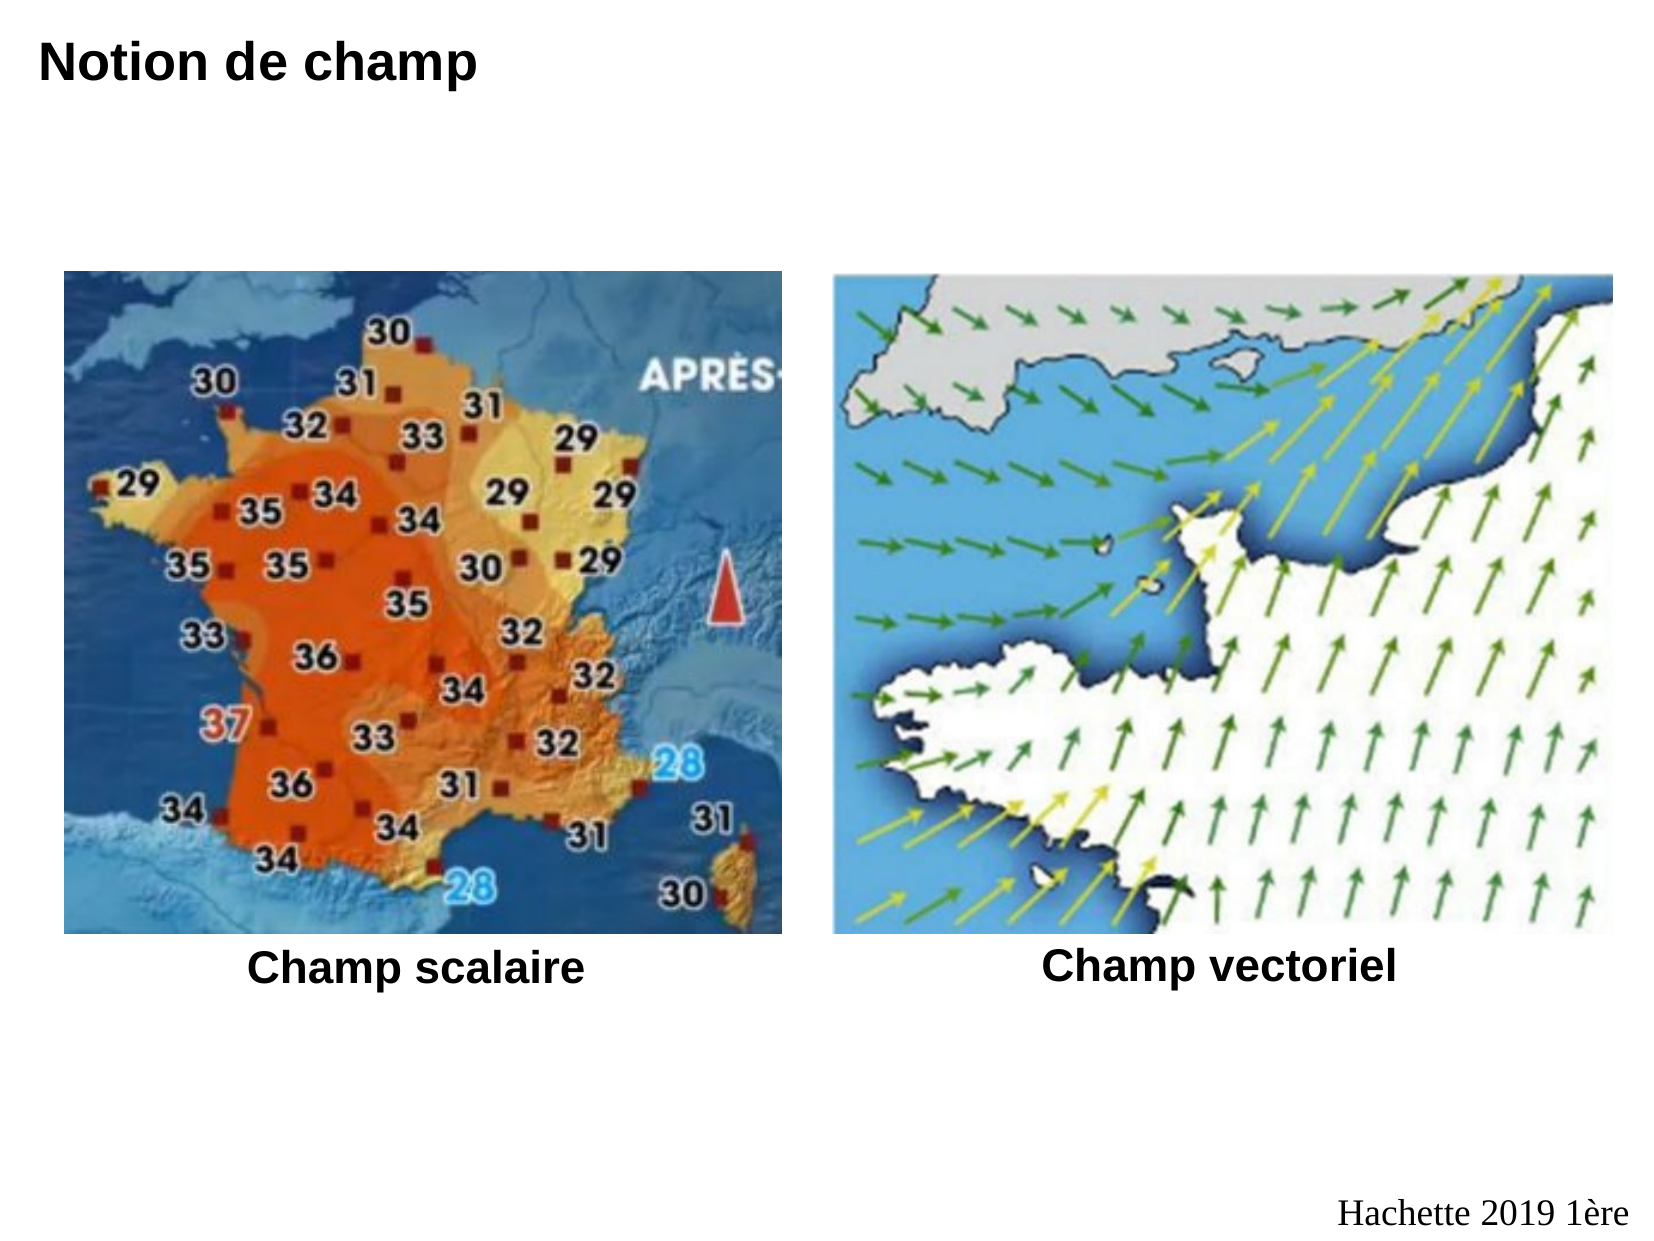

Notion de champ
Champ vectoriel
Champ scalaire
Hachette 2019 1ère